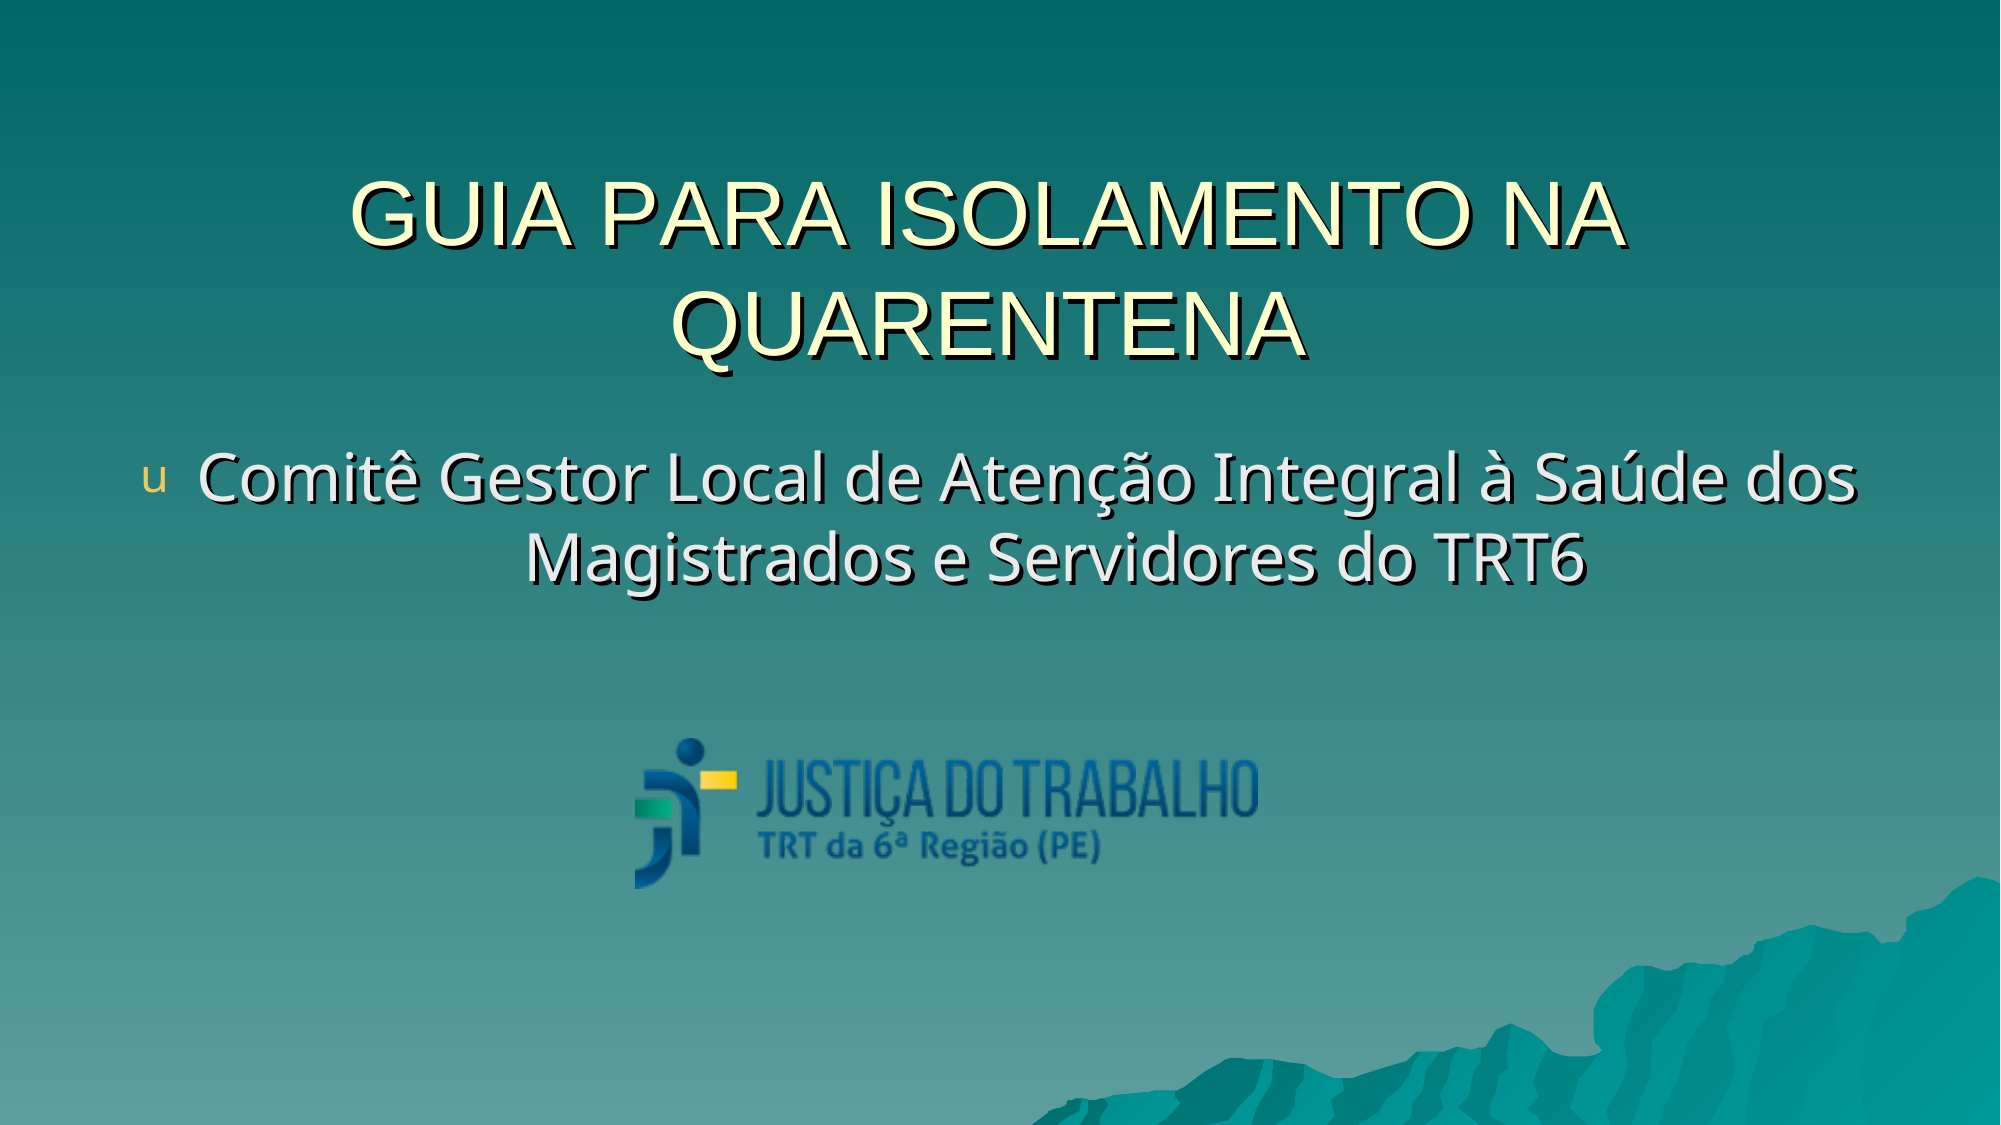

GUIA PARA ISOLAMENTO NA QUARENTENA
# Comitê Gestor Local de Atenção Integral à Saúde dos Magistrados e Servidores do TRT6